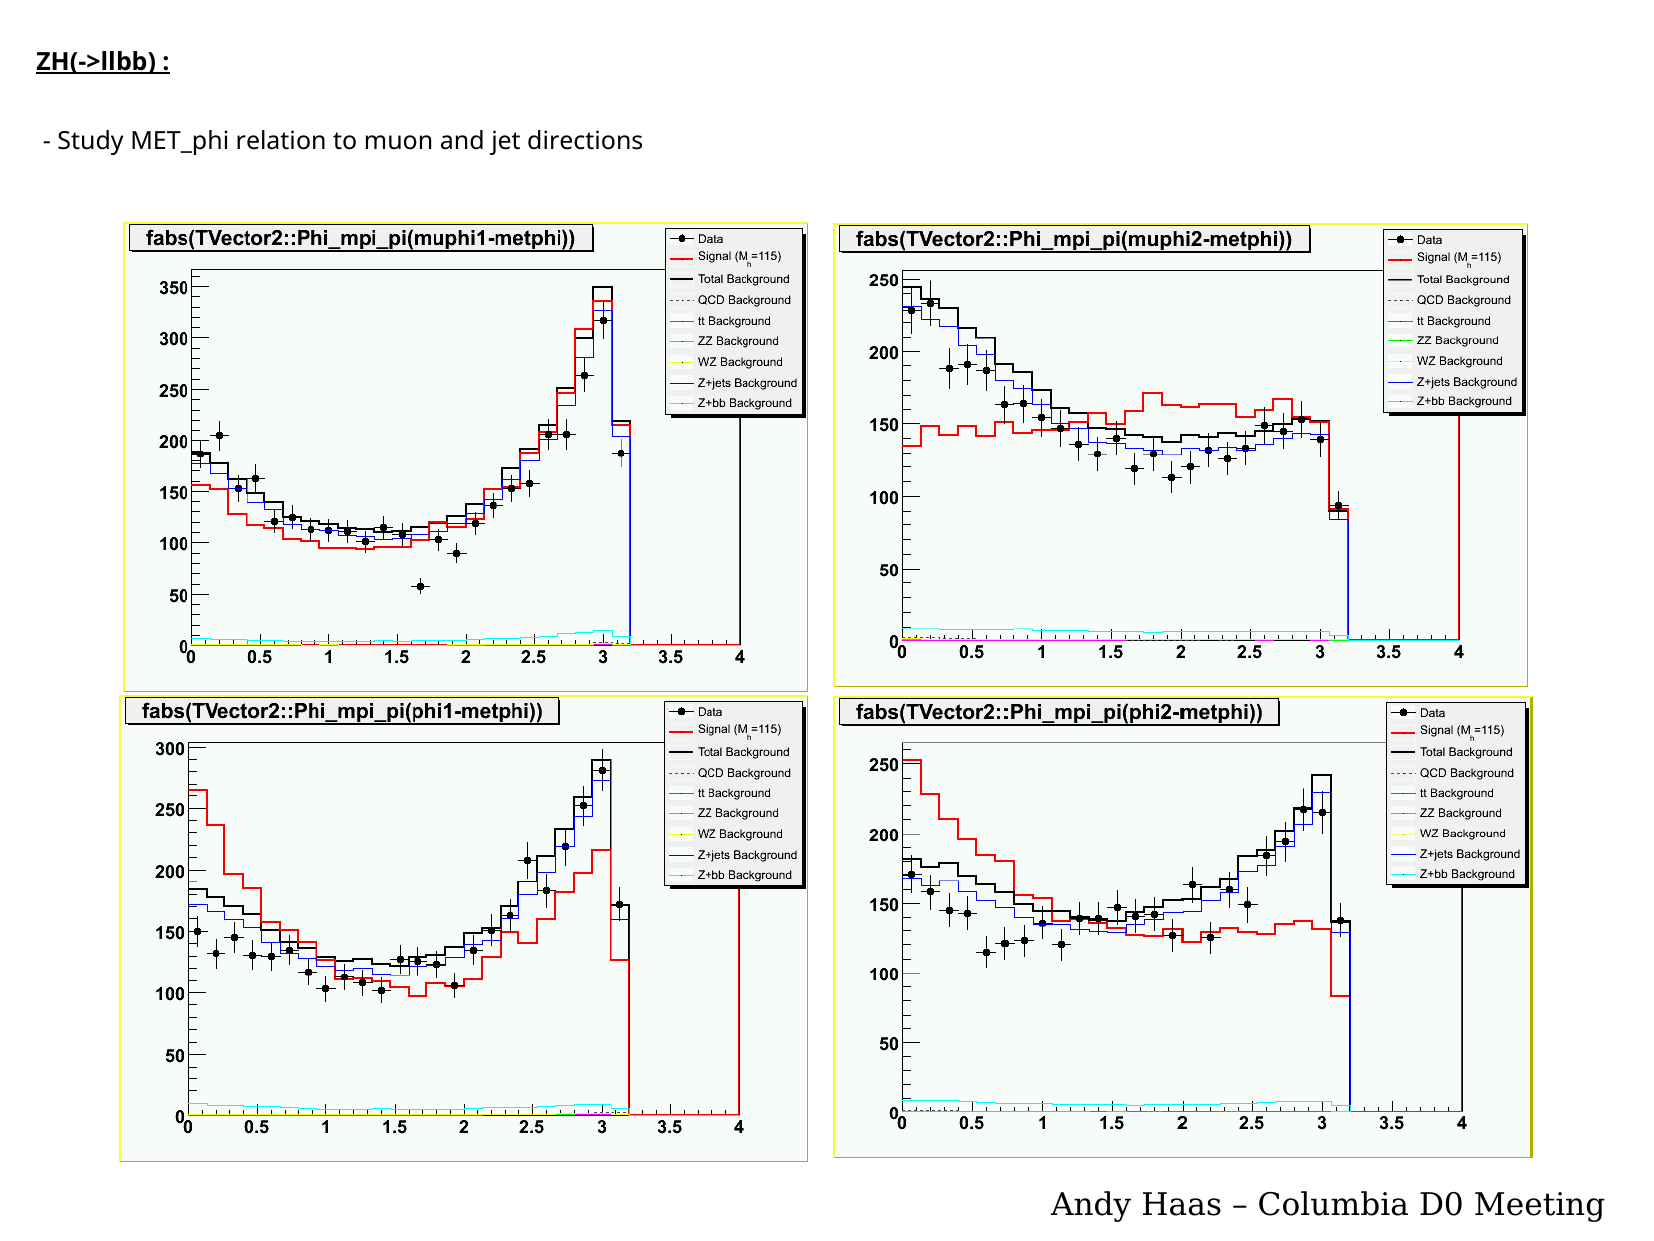

ZH(->llbb) :
 - Study MET_phi relation to muon and jet directions